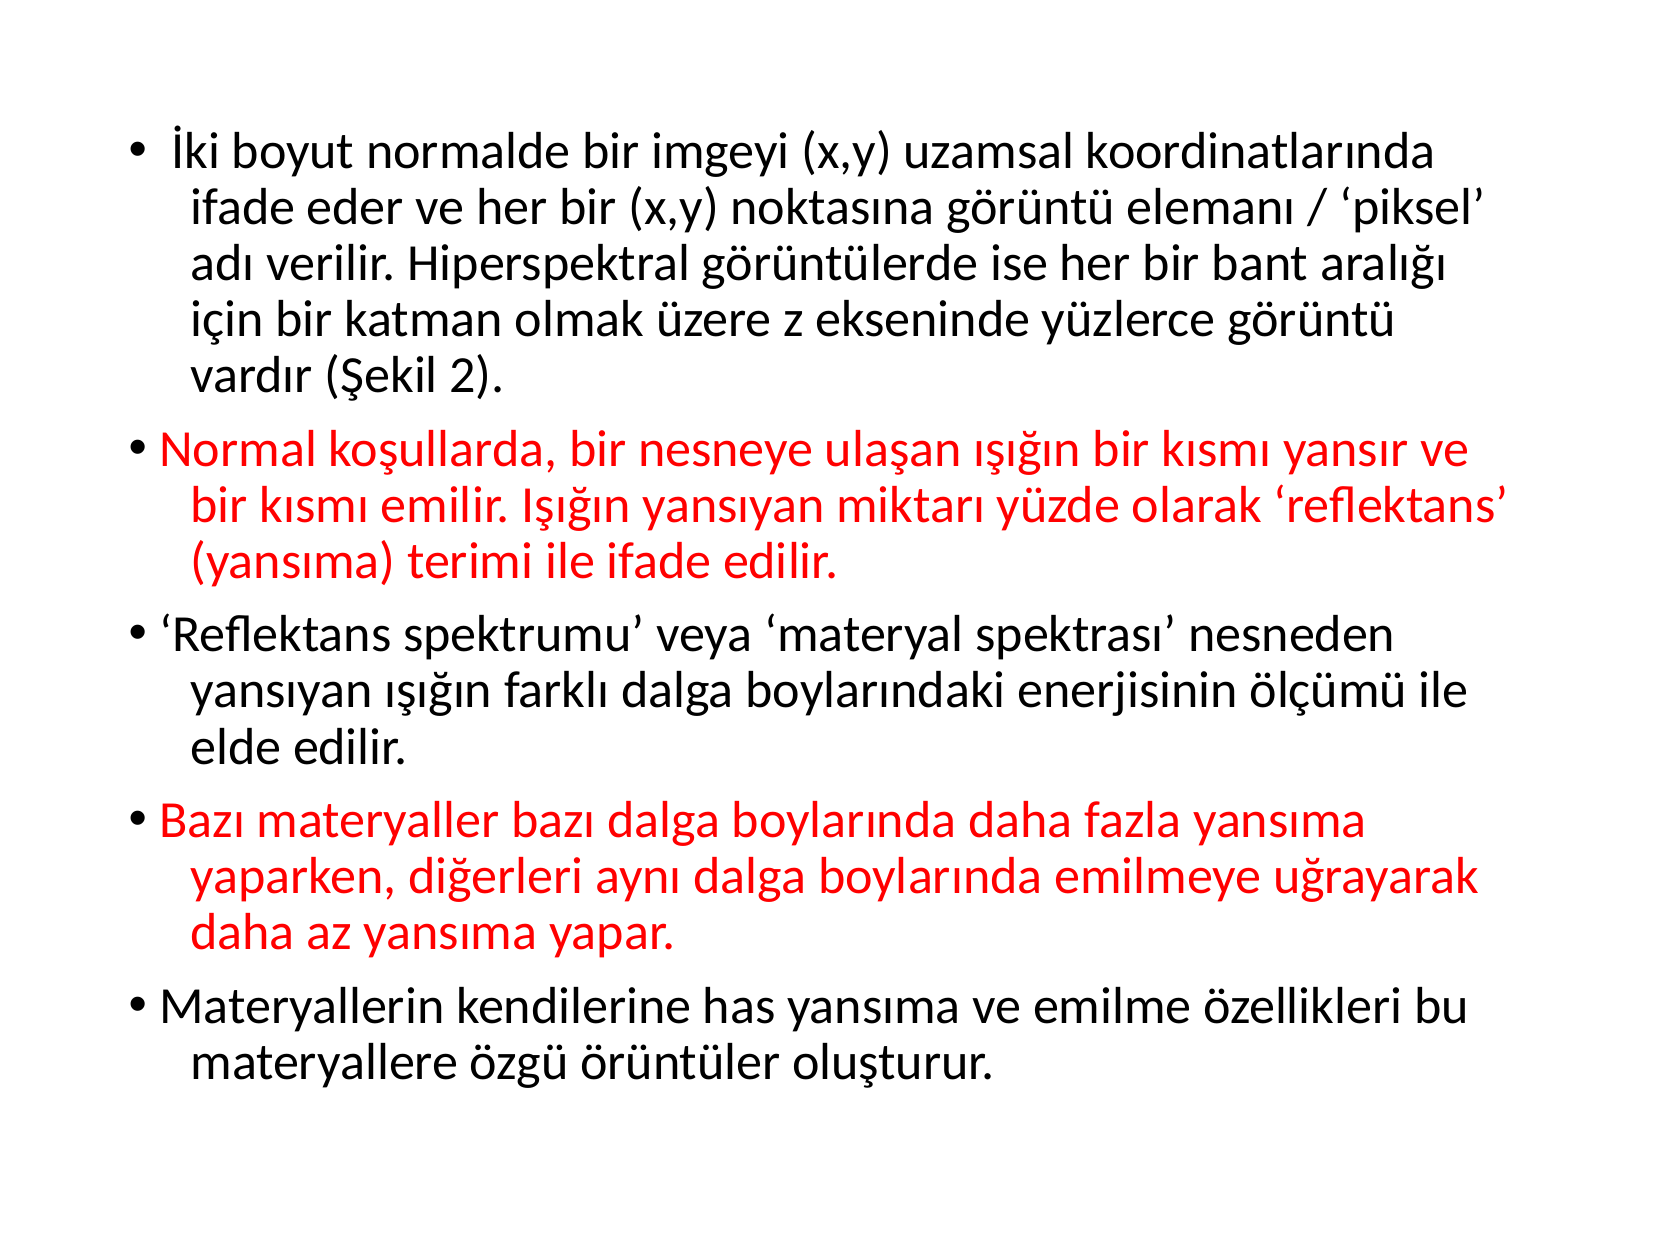

# İki boyut normalde bir imgeyi (x,y) uzamsal koordinatlarında ifade eder ve her bir (x,y) noktasına görüntü elemanı / ‘piksel’ adı verilir. Hiperspektral görüntülerde ise her bir bant aralığı için bir katman olmak üzere z ekseninde yüzlerce görüntü vardır (Şekil 2).
Normal koşullarda, bir nesneye ulaşan ışığın bir kısmı yansır ve bir kısmı emilir. Işığın yansıyan miktarı yüzde olarak ‘reflektans’ (yansıma) terimi ile ifade edilir.
‘Reflektans spektrumu’ veya ‘materyal spektrası’ nesneden yansıyan ışığın farklı dalga boylarındaki enerjisinin ölçümü ile elde edilir.
Bazı materyaller bazı dalga boylarında daha fazla yansıma yaparken, diğerleri aynı dalga boylarında emilmeye uğrayarak daha az yansıma yapar.
Materyallerin kendilerine has yansıma ve emilme özellikleri bu materyallere özgü örüntüler oluşturur.